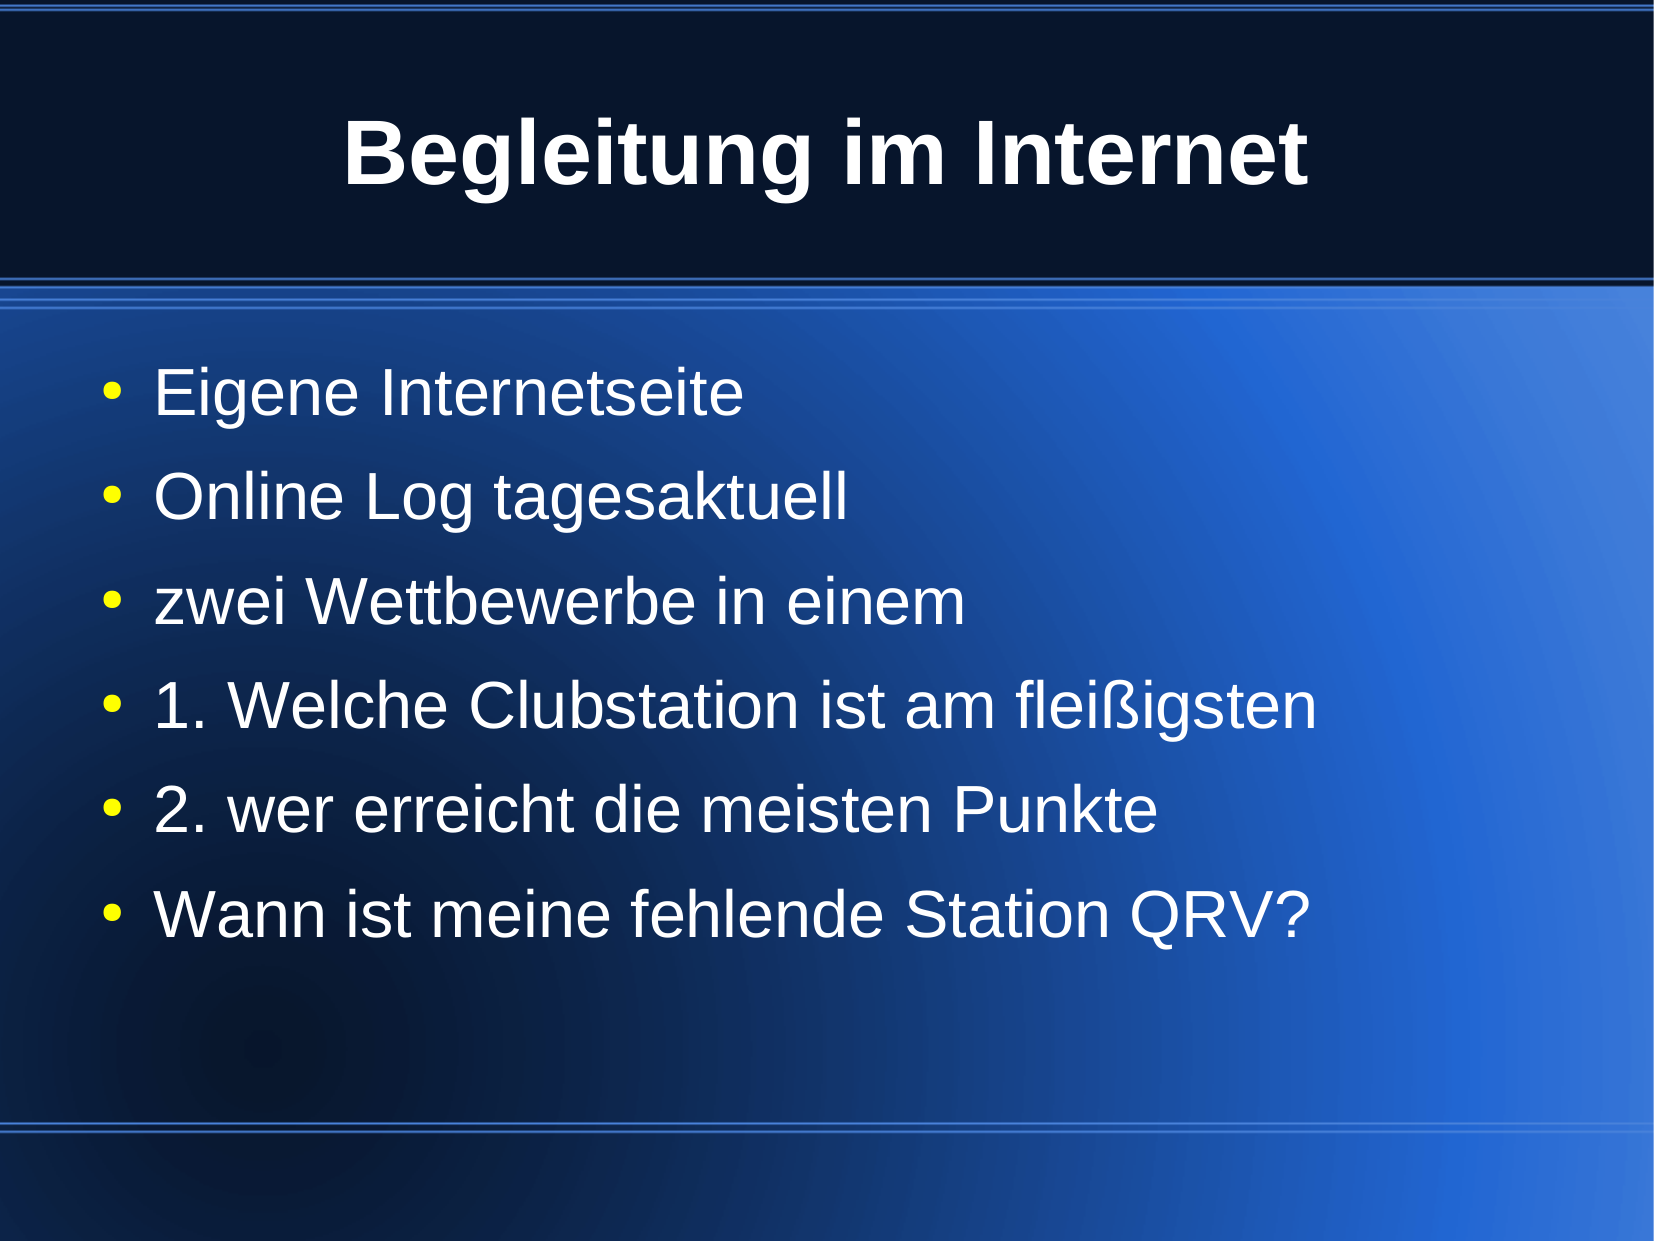

# Begleitung im Internet
Eigene Internetseite
Online Log tagesaktuell
zwei Wettbewerbe in einem
1. Welche Clubstation ist am fleißigsten
2. wer erreicht die meisten Punkte
Wann ist meine fehlende Station QRV?